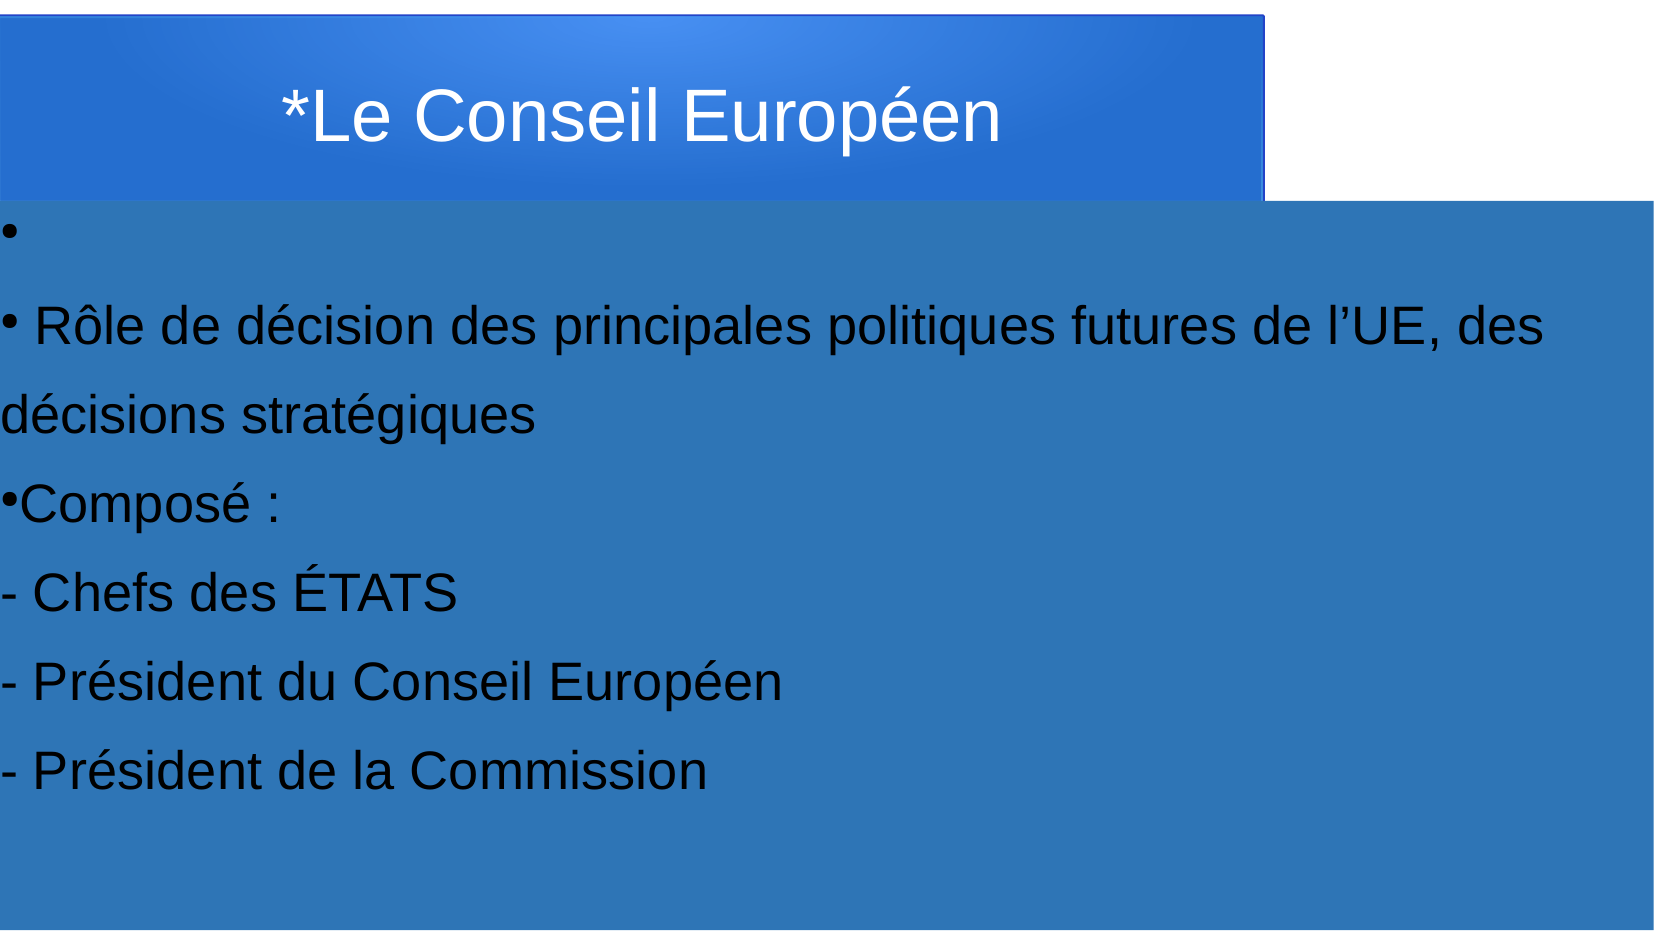

# *Le Conseil Européen
 Rôle de décision des principales politiques futures de l’UE, des
décisions stratégiques
Composé :
- Chefs des ÉTATS
- Président du Conseil Européen
- Président de la Commission